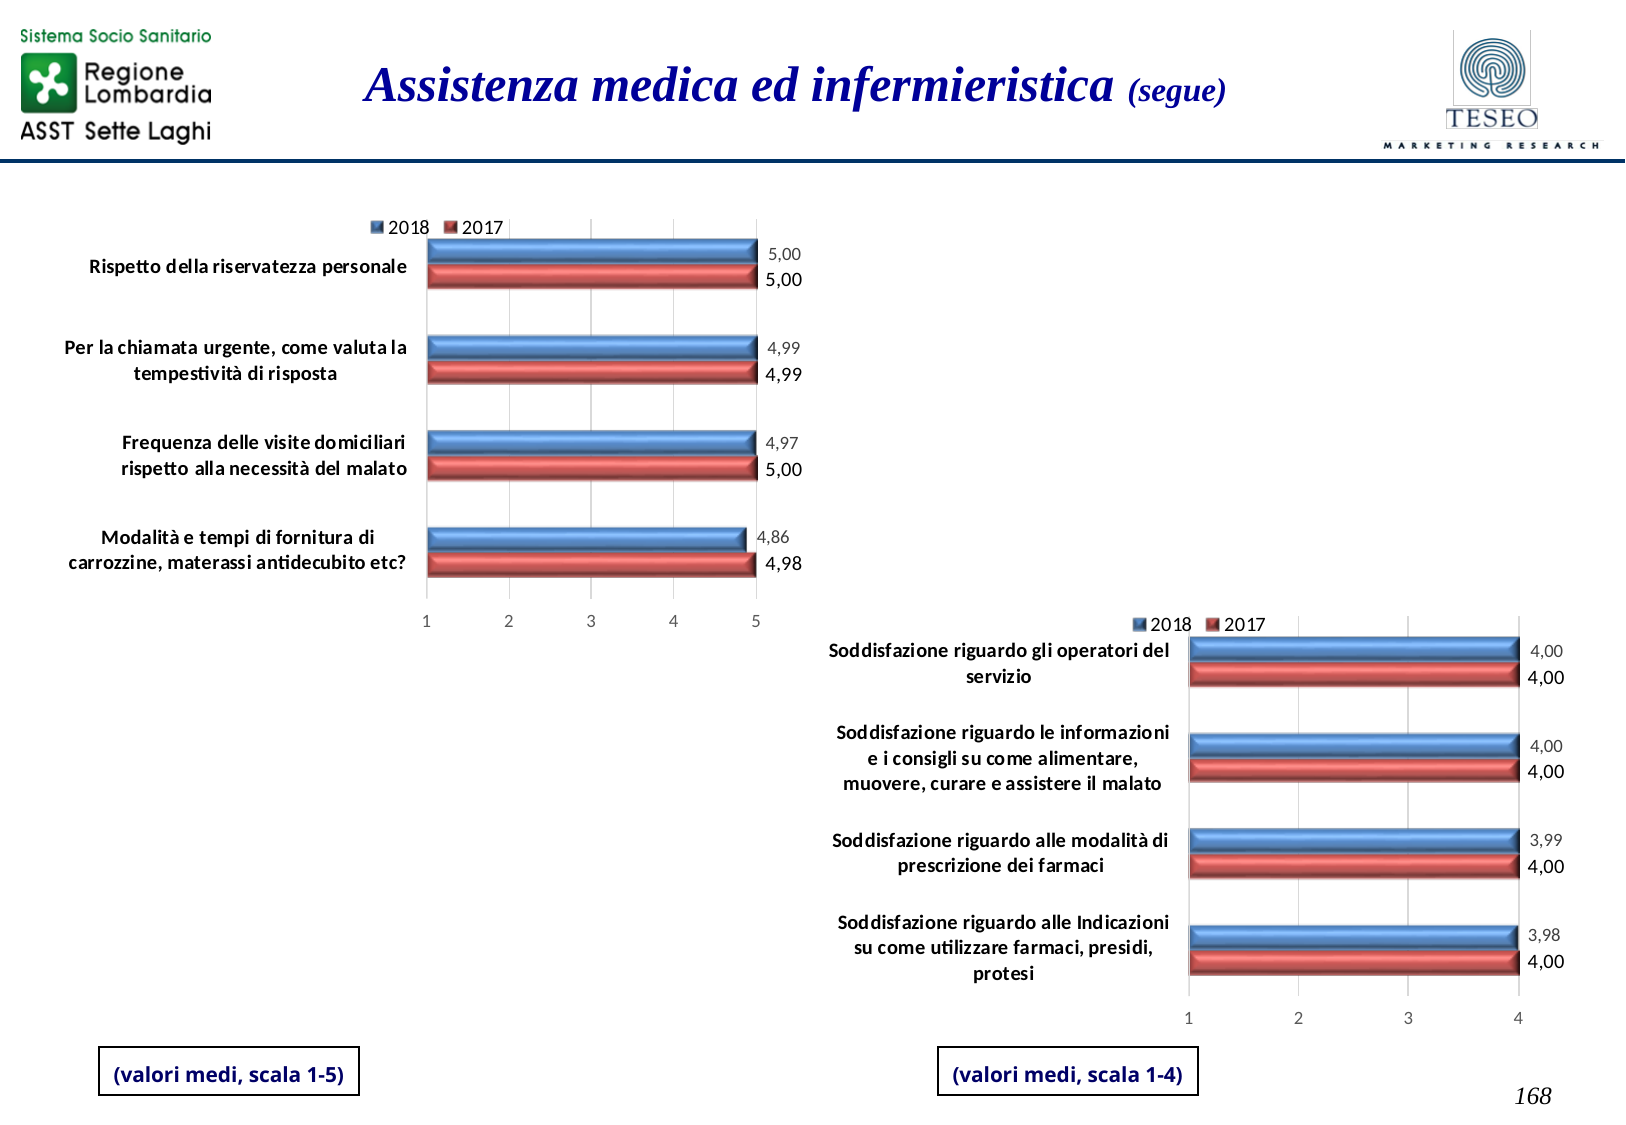

Assistenza medica ed infermieristica (segue)
(valori medi, scala 1-5)
(valori medi, scala 1-4)